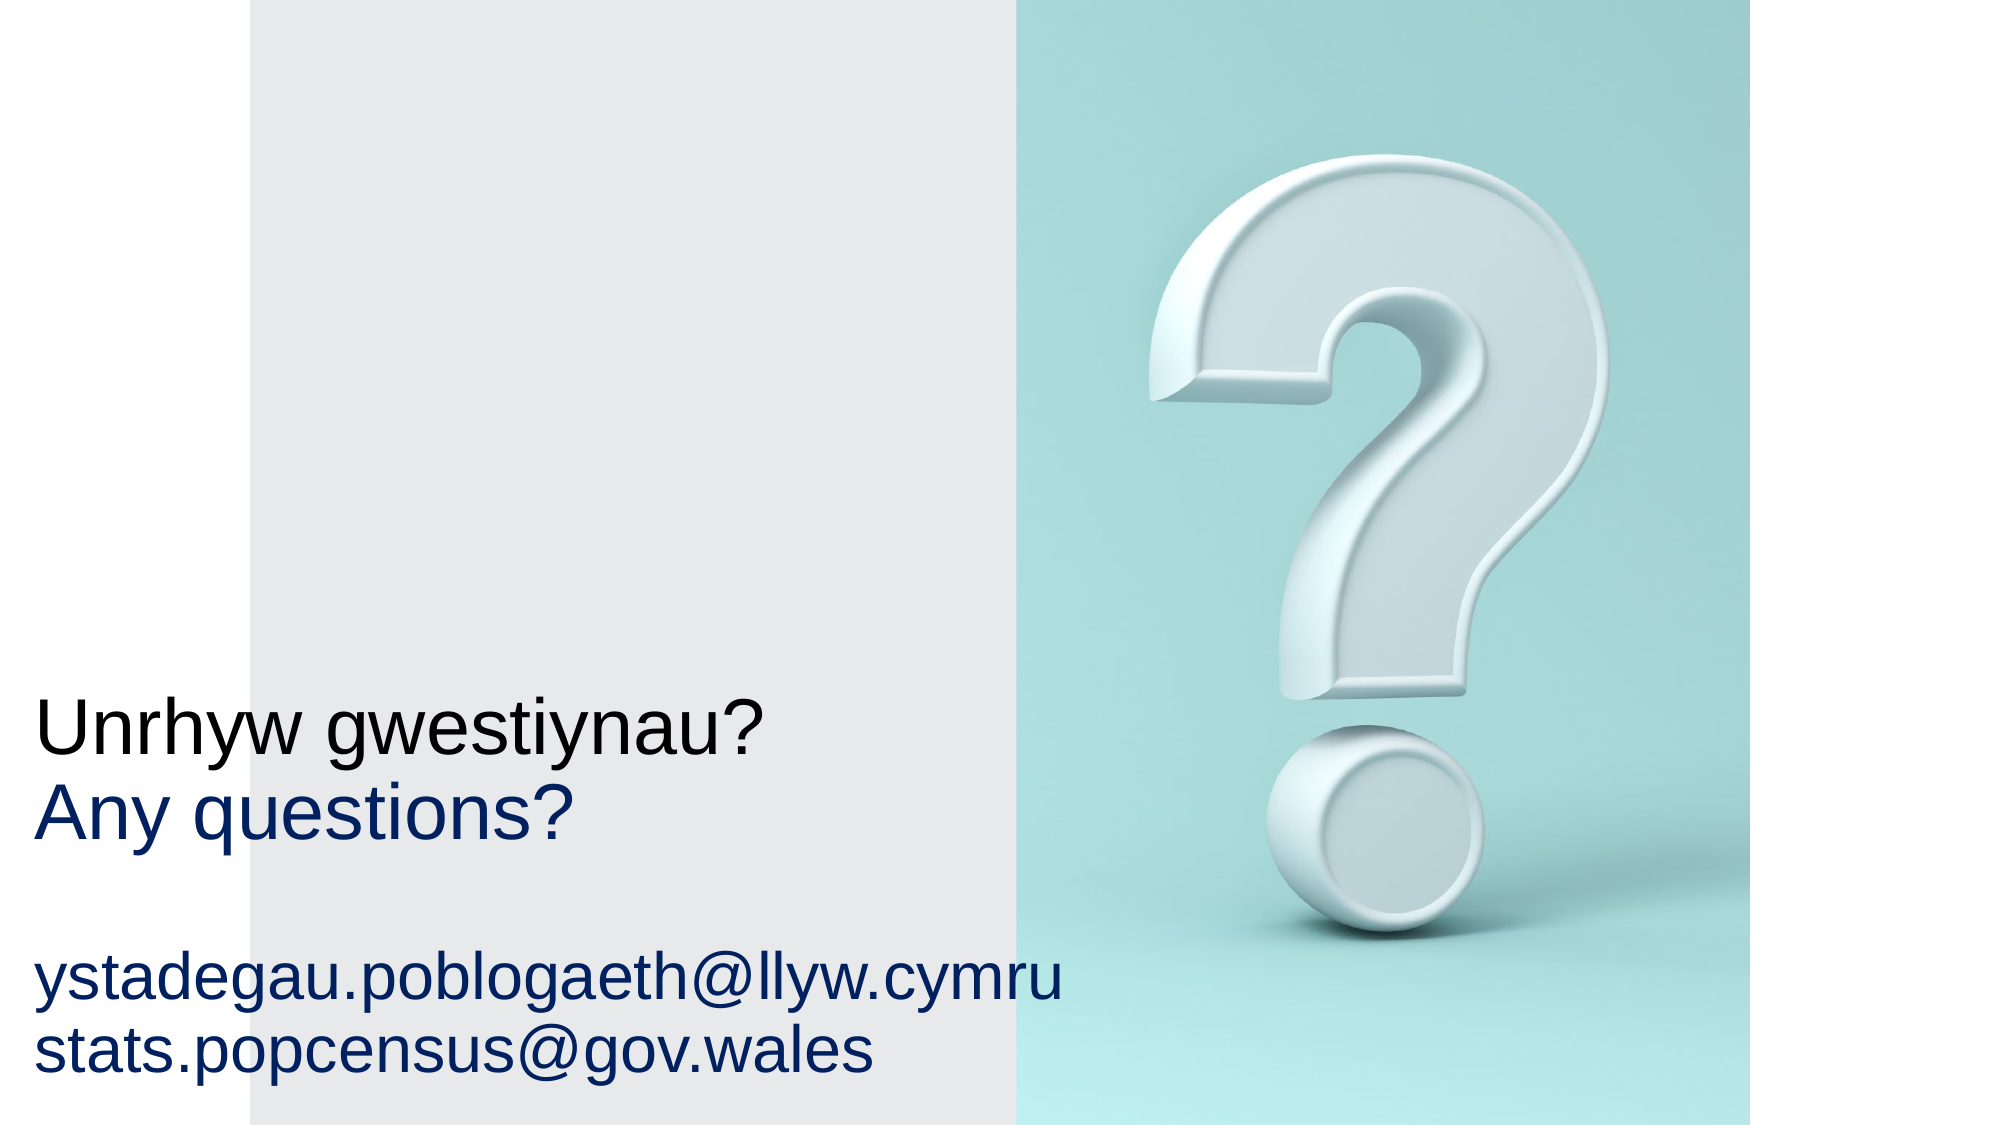

# Unrhyw gwestiynau? Any questions? ystadegau.poblogaeth@llyw.cymru stats.popcensus@gov.wales